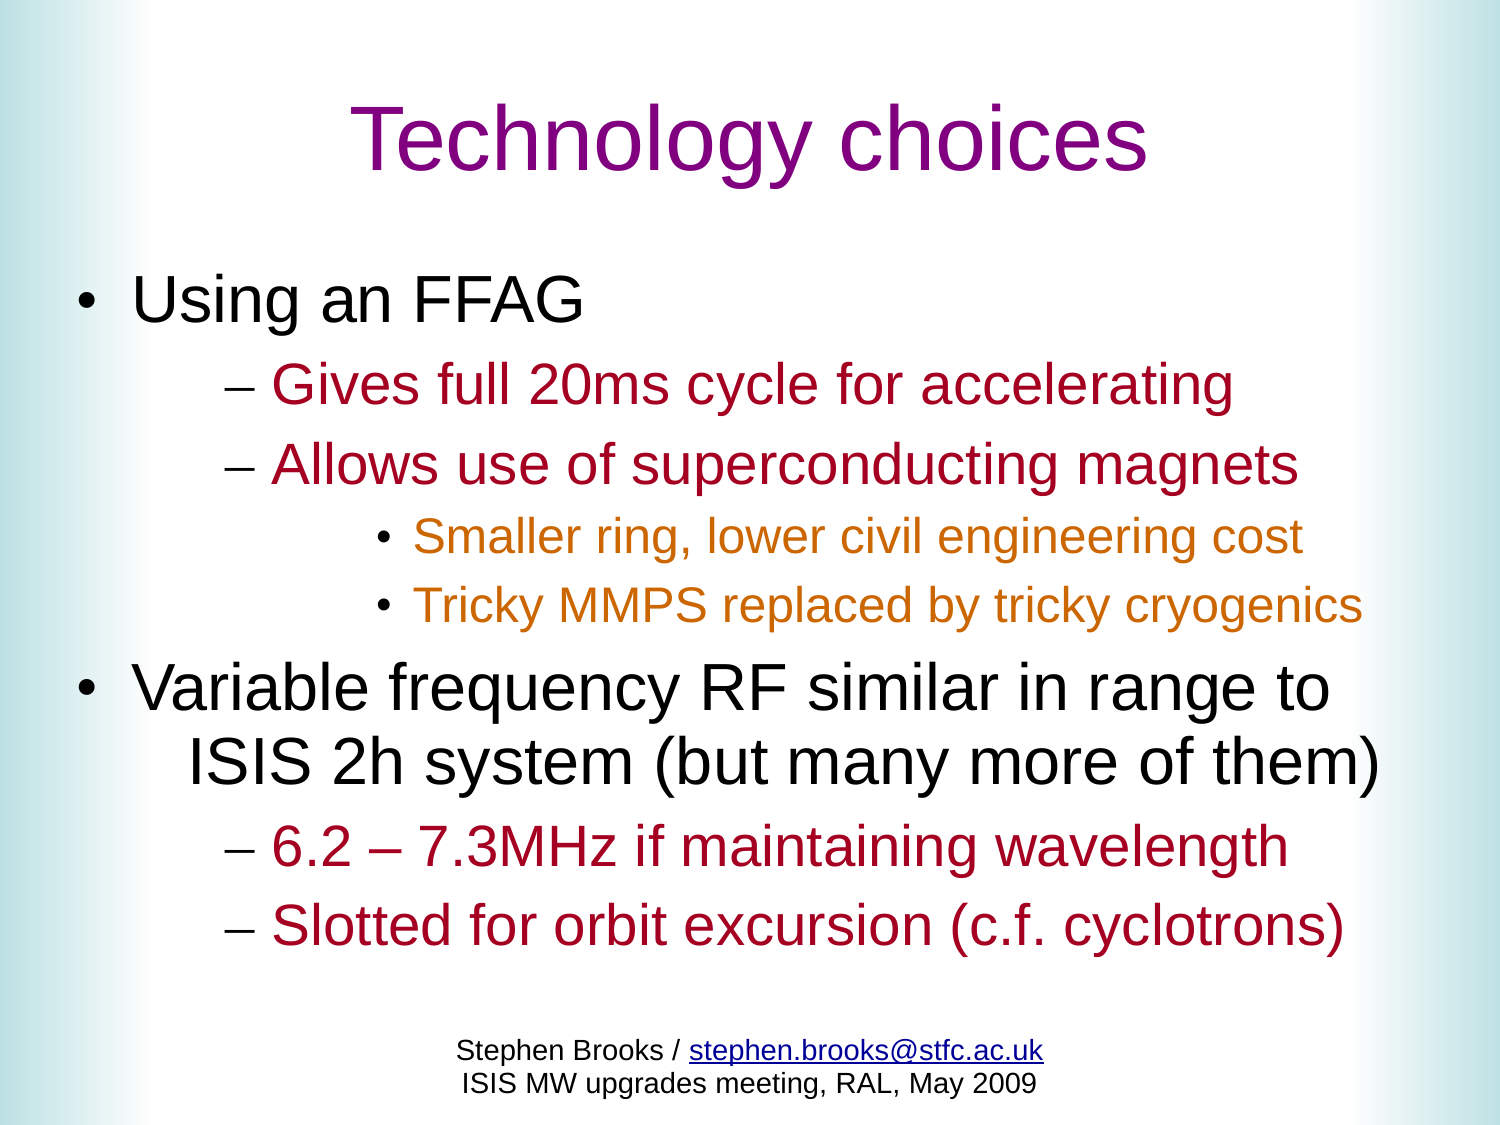

# Technology choices
Using an FFAG
Gives full 20ms cycle for accelerating
Allows use of superconducting magnets
Smaller ring, lower civil engineering cost
Tricky MMPS replaced by tricky cryogenics
Variable frequency RF similar in range to ISIS 2h system (but many more of them)
6.2 – 7.3MHz if maintaining wavelength
Slotted for orbit excursion (c.f. cyclotrons)